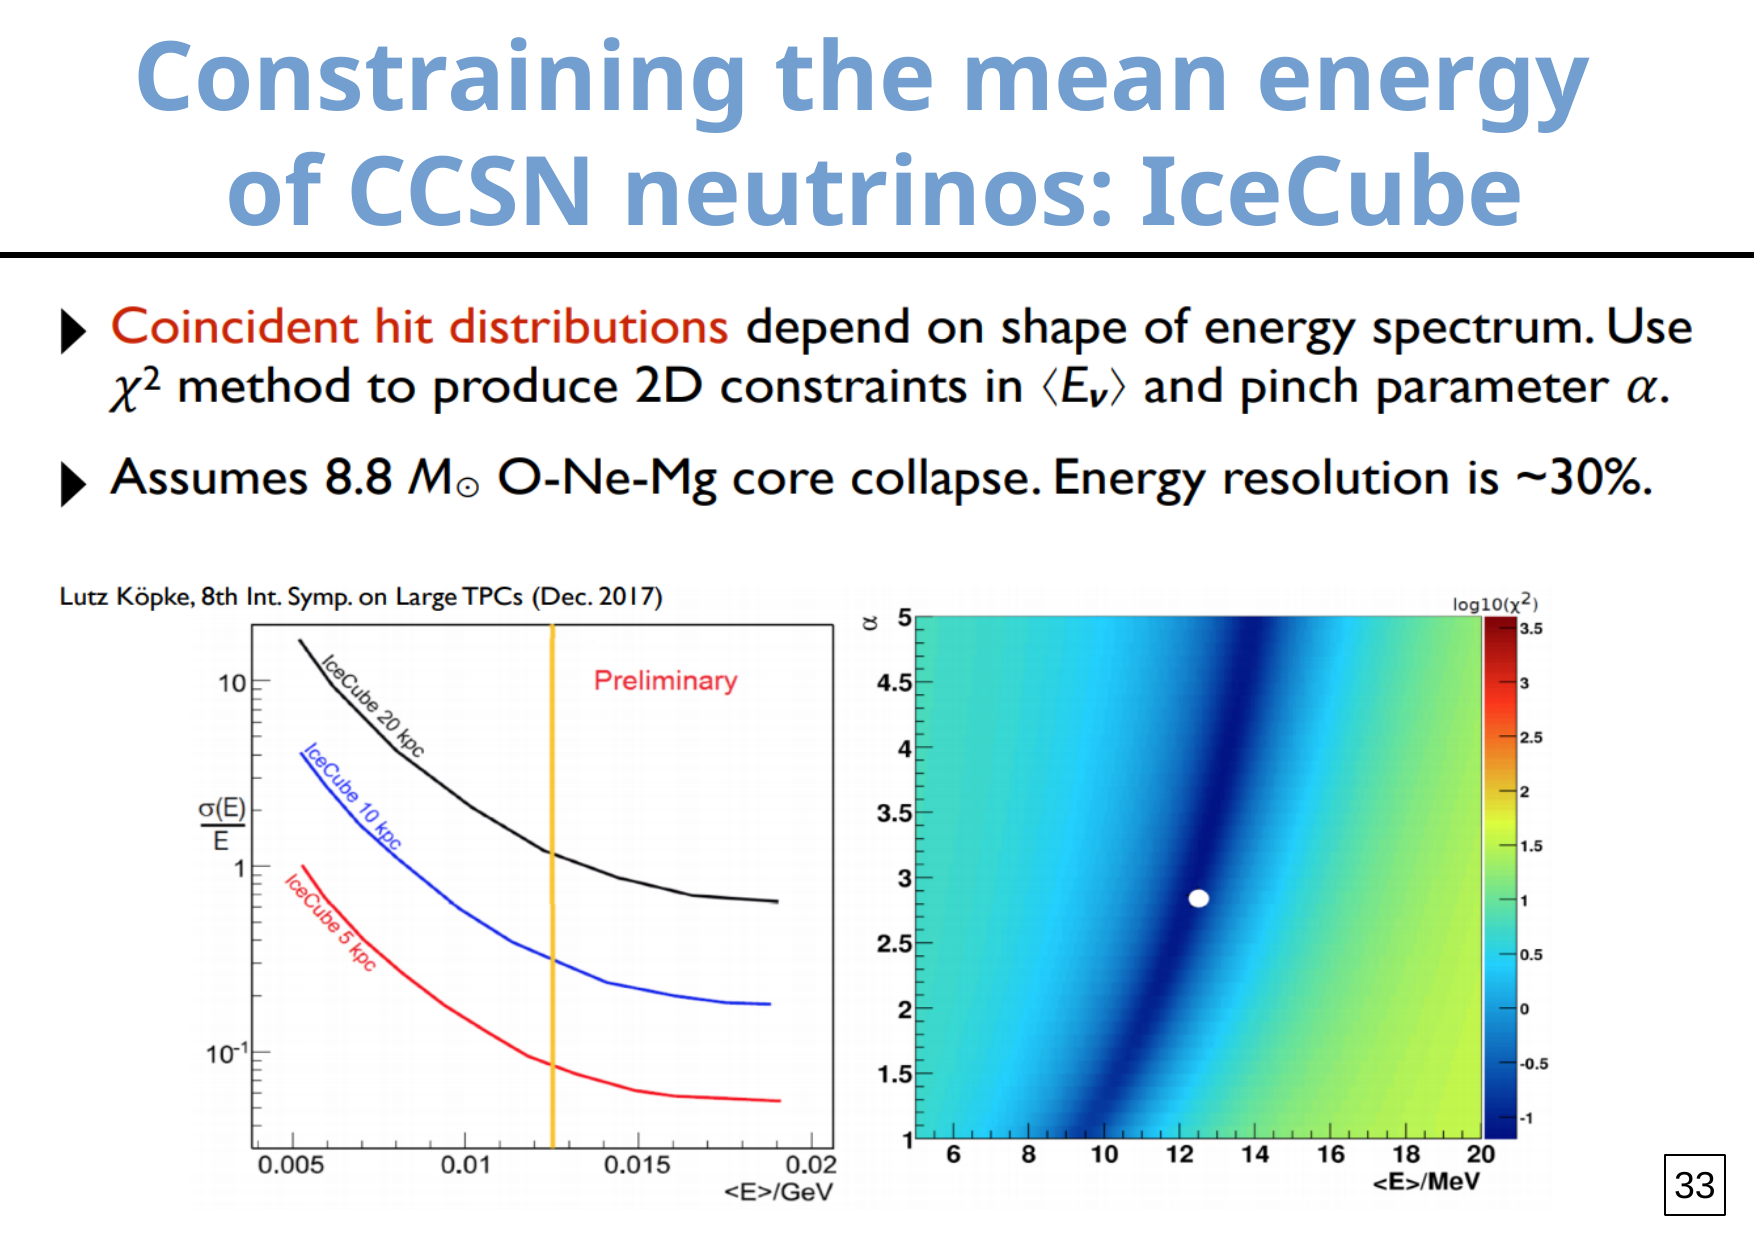

Constraining the mean energy
of CCSN neutrinos: IceCube
Degeneracy between
α and <Eν> in the
2D parameter space
Scan over <Eν> and fixed α plane yields: σ(Eν)/<Eν> ~ 30%
33